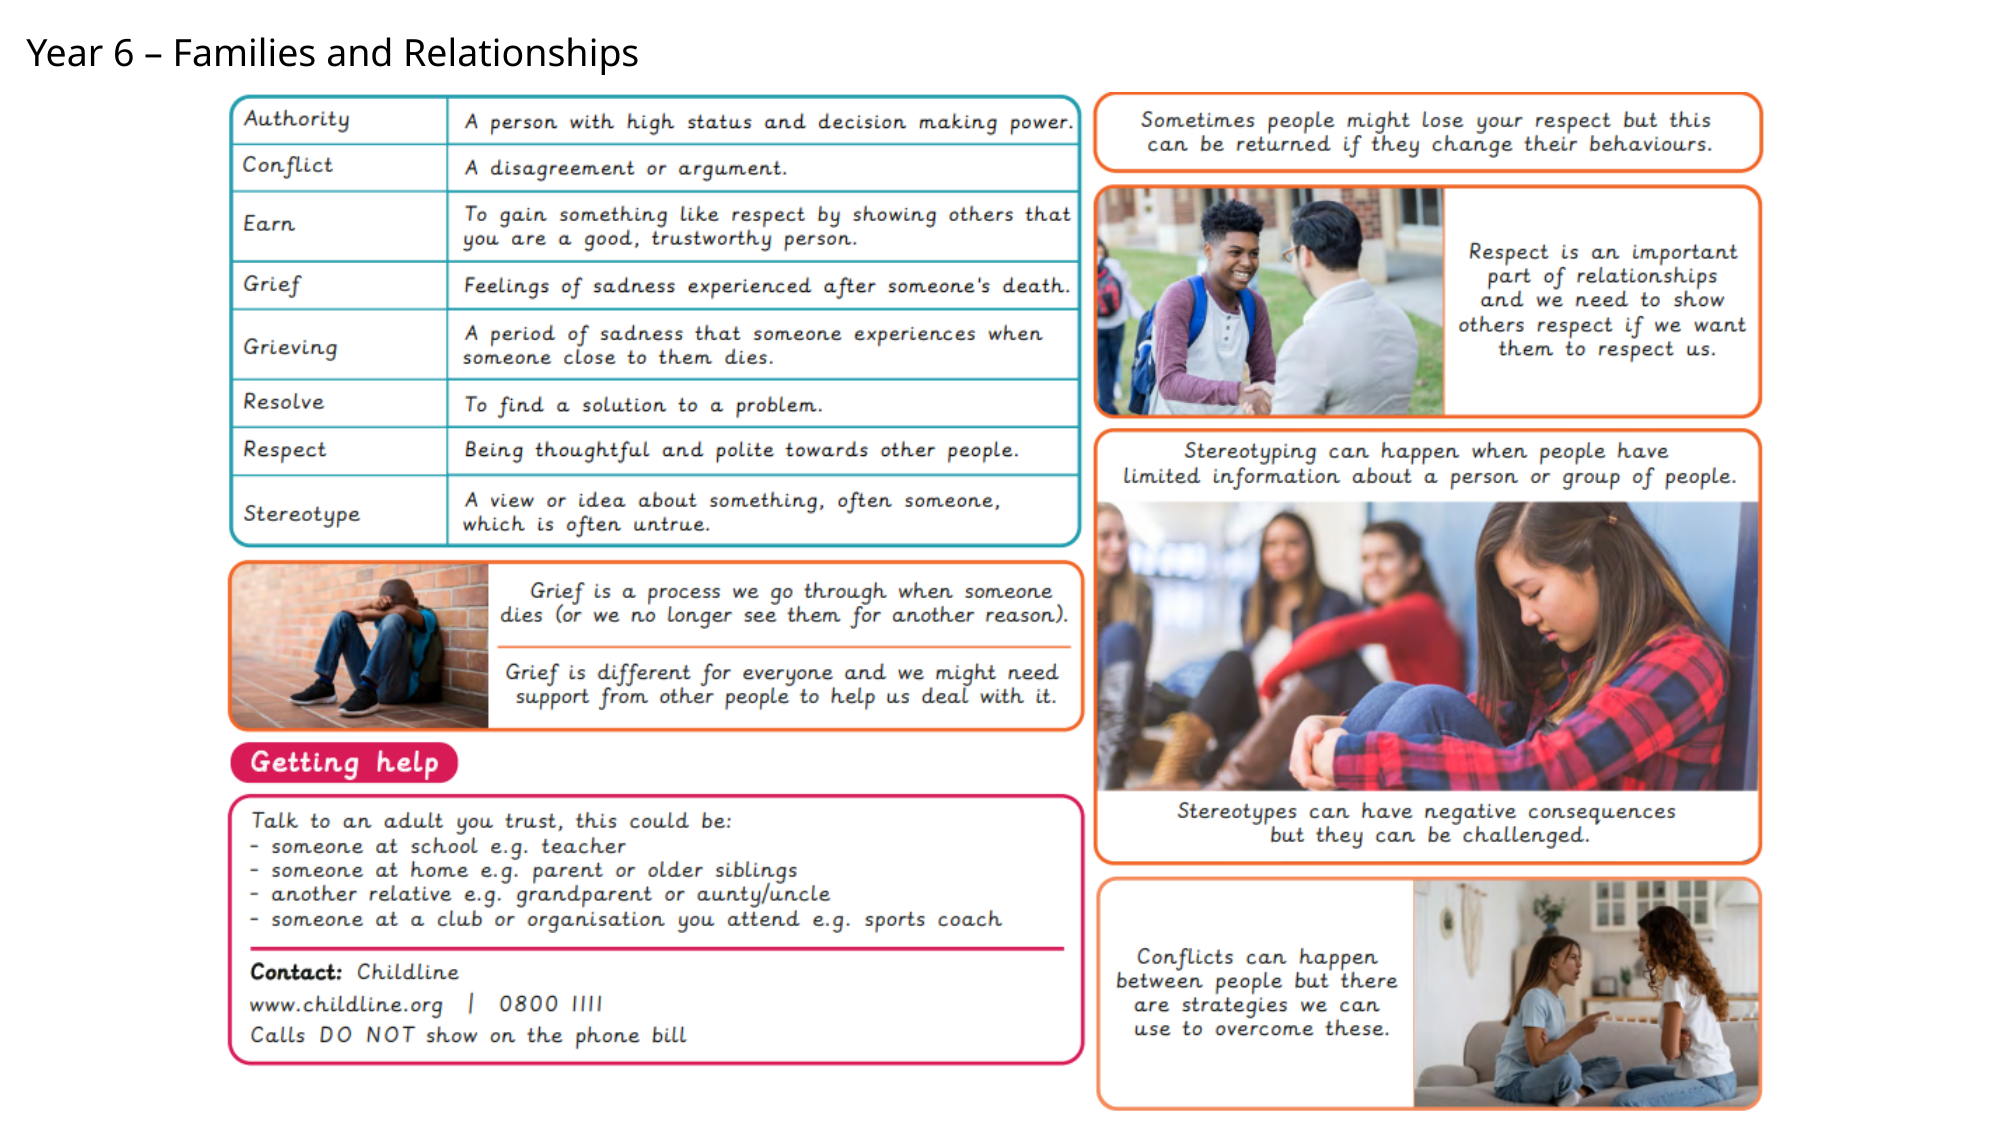

# Year 6 – Families and Relationships